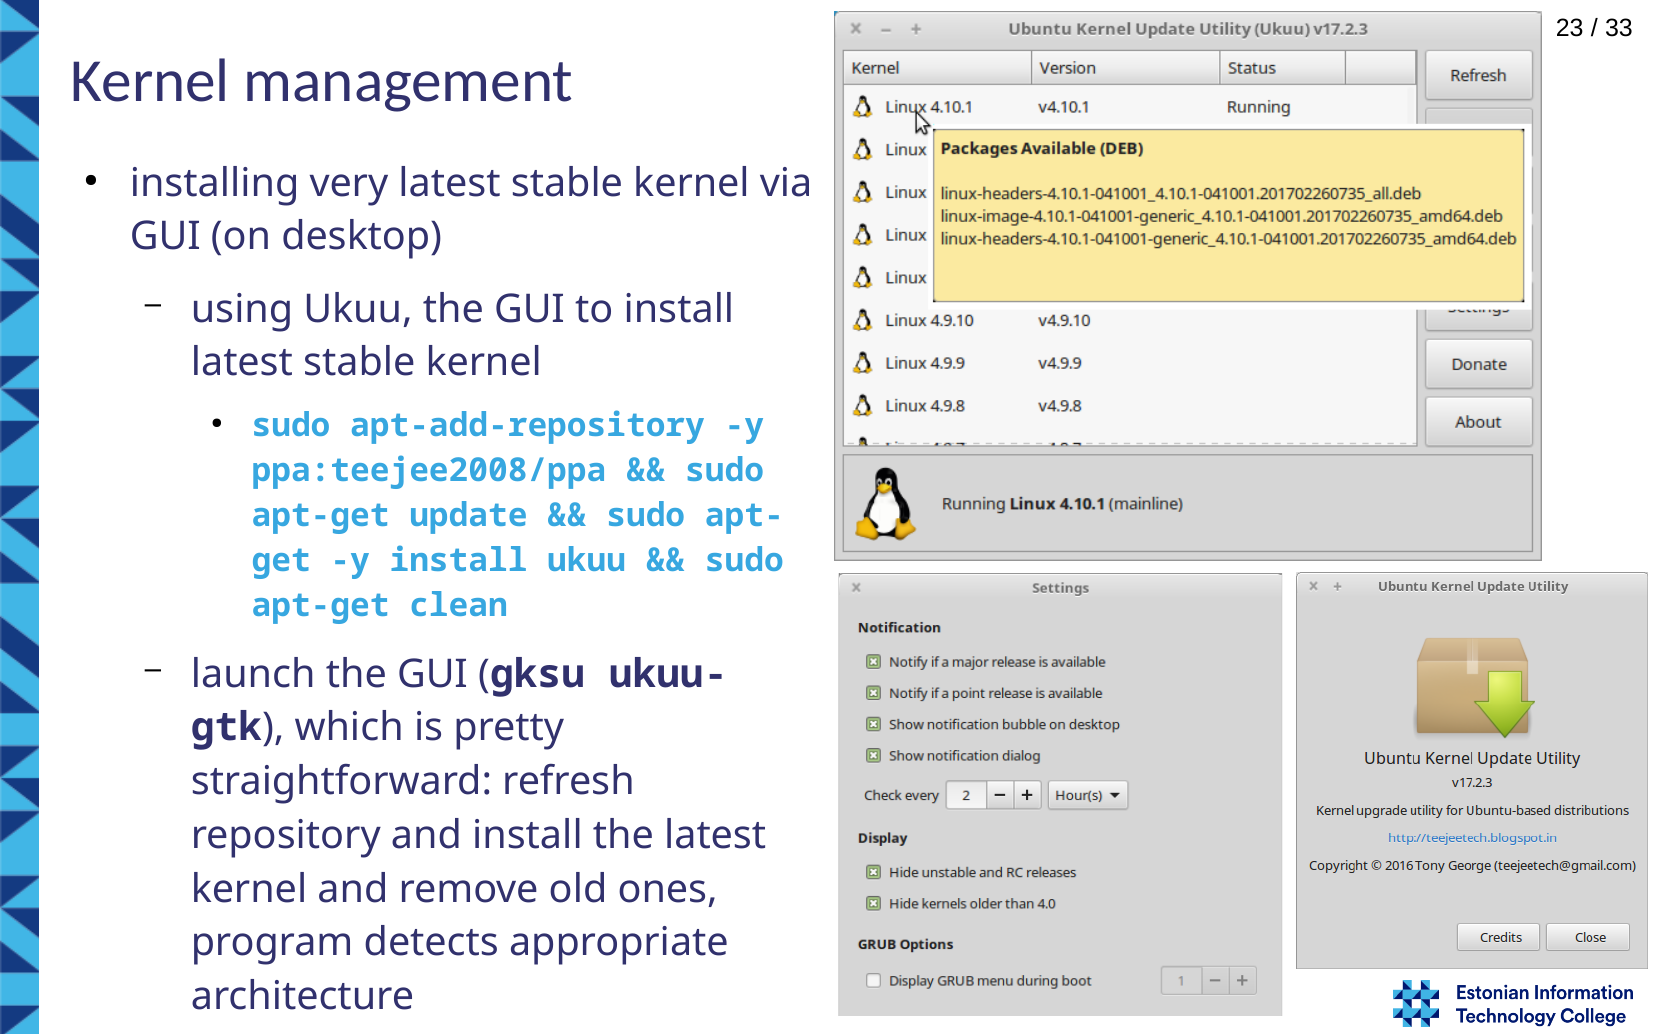

# Kernel management
installing very latest stable kernel via GUI (on desktop)
using Ukuu, the GUI to install latest stable kernel
sudo apt-add-repository -y ppa:teejee2008/ppa && sudo apt-get update && sudo apt-get -y install ukuu && sudo apt-get clean
launch the GUI (gksu ukuu-gtk), which is pretty straightforward: refresh repository and install the latest kernel and remove old ones, program detects appropriate architecture